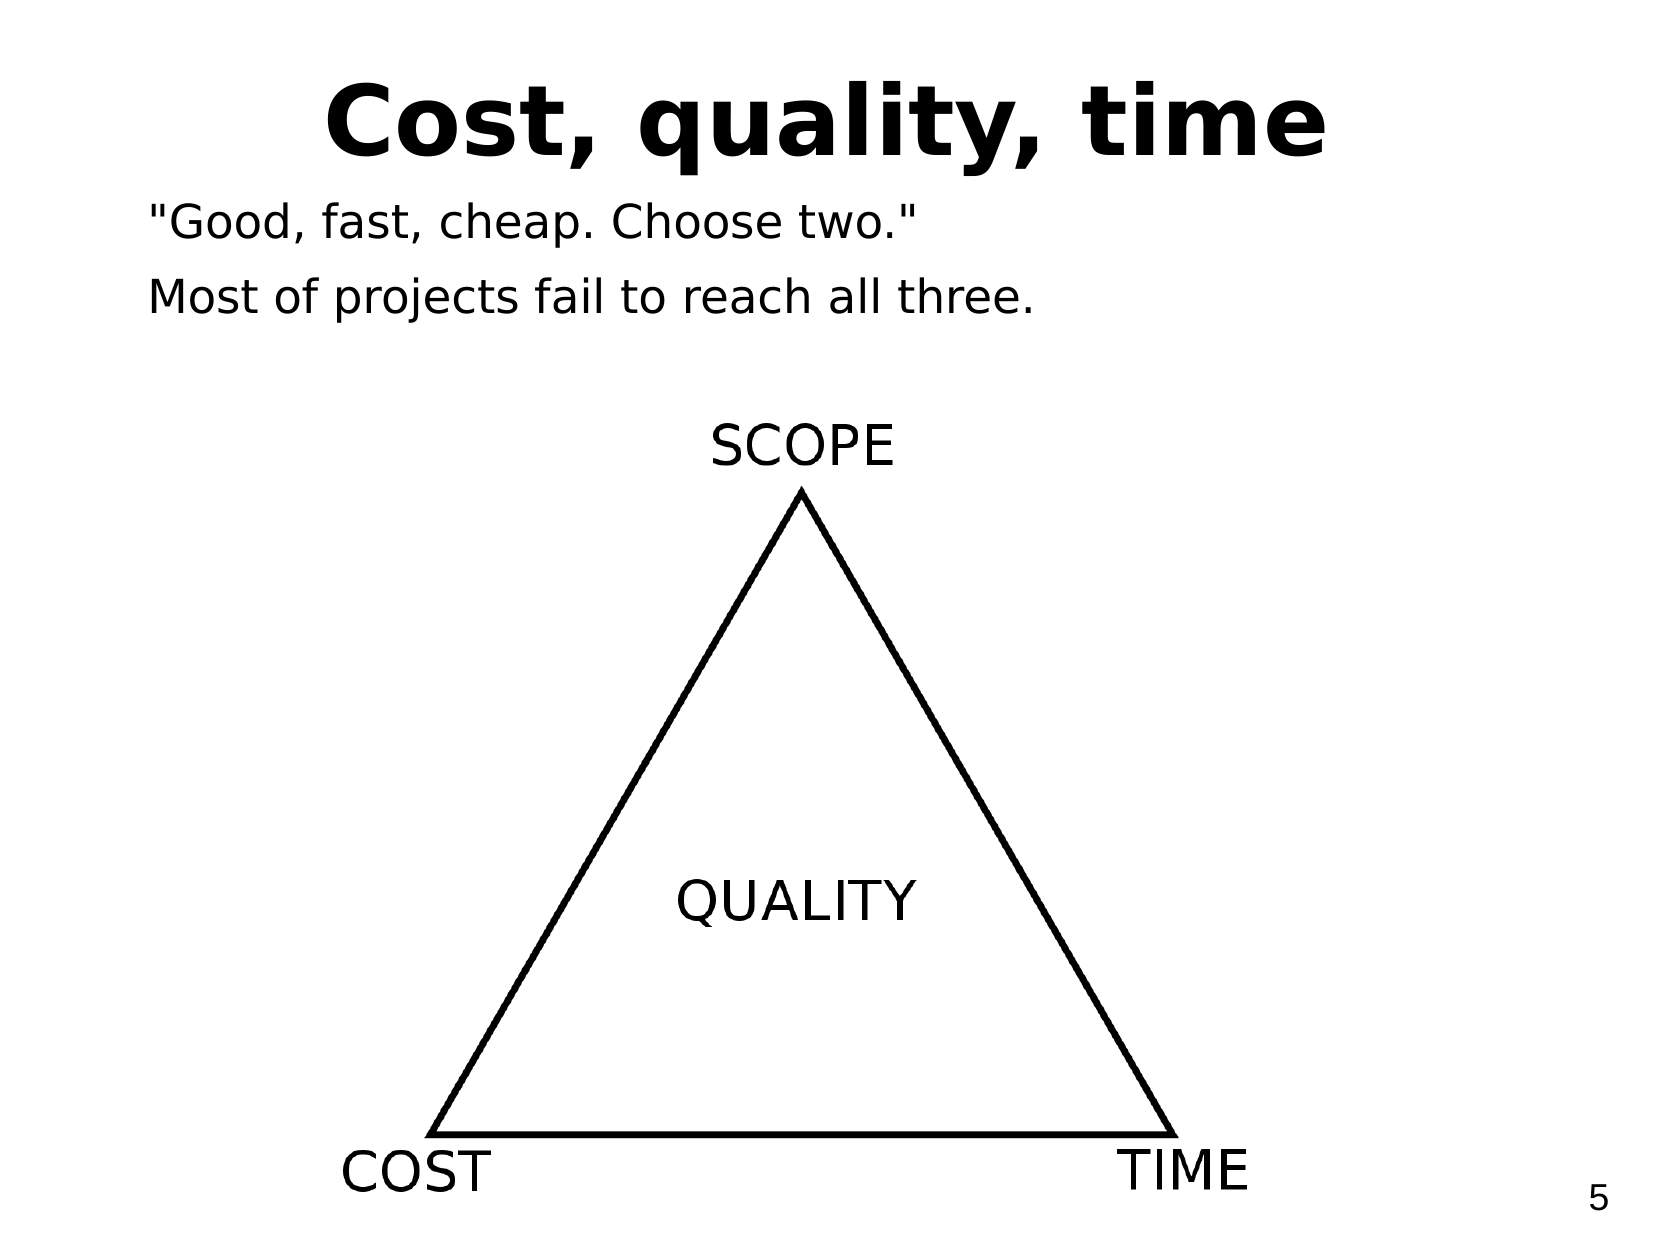

# Cost, quality, time
"Good, fast, cheap. Choose two."
Most of projects fail to reach all three.